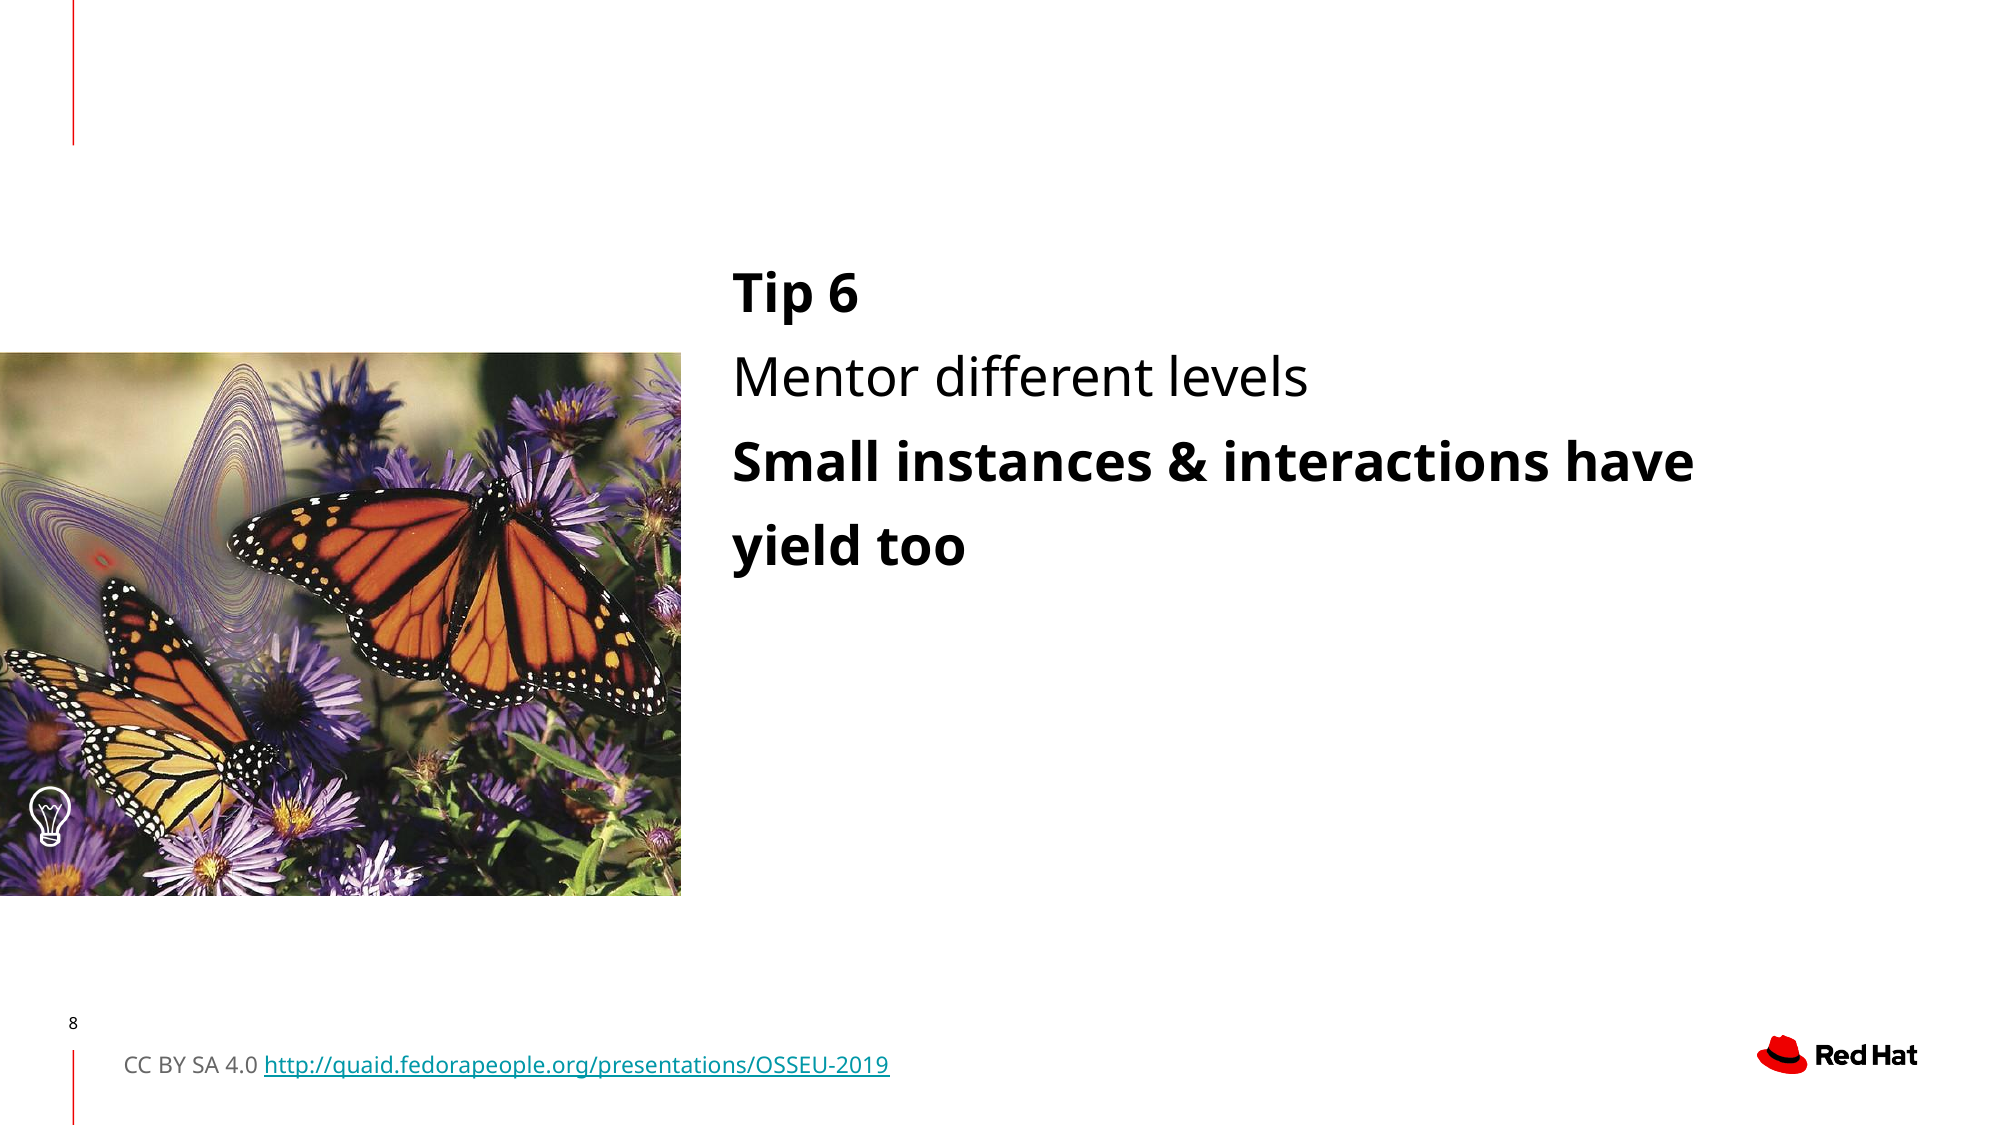

# Tip 6 Mentor different levels Small instances & interactions have yield too